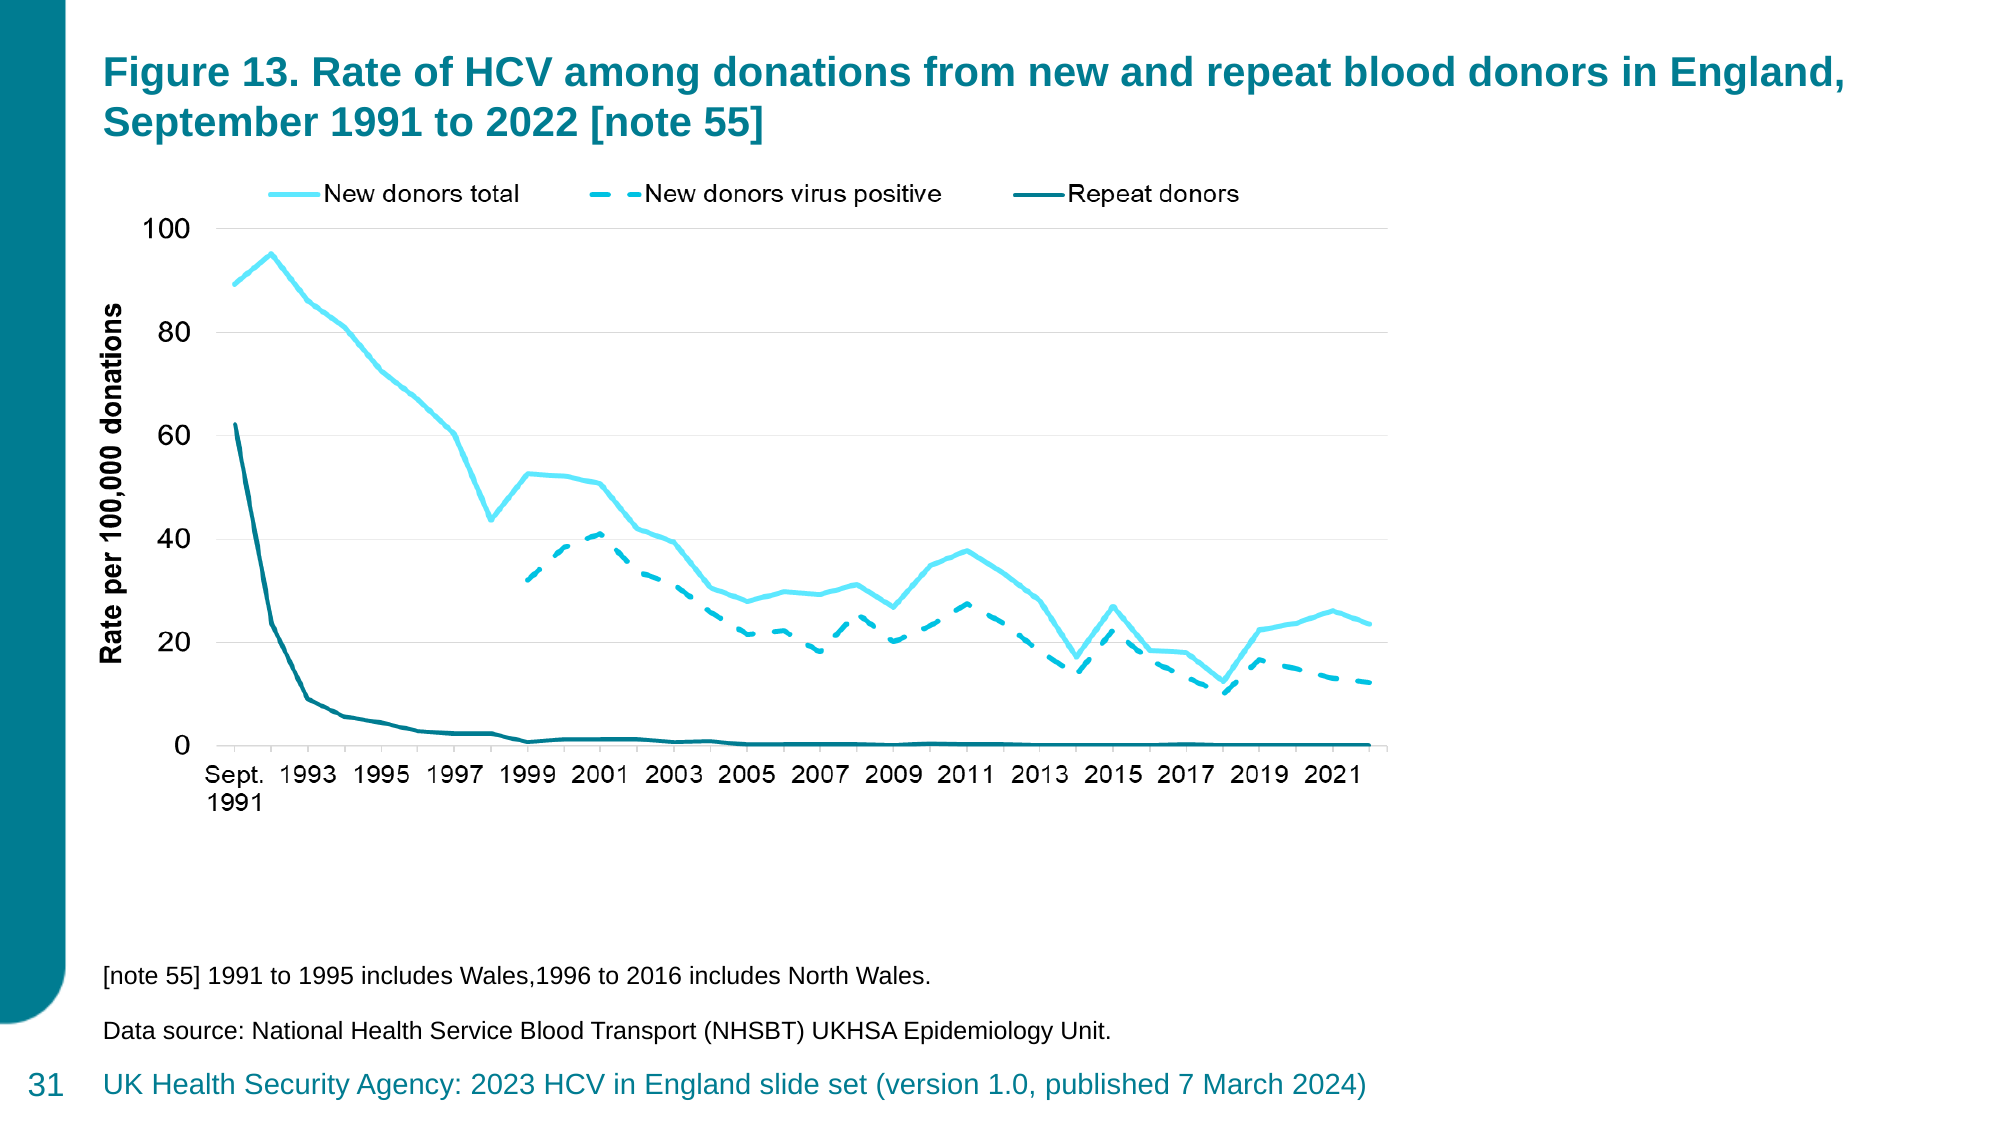

# Figure 13. Rate of HCV among donations from new and repeat blood donors in England, September 1991 to 2022 [note 55]
[note 55] 1991 to 1995 includes Wales,1996 to 2016 includes North Wales.
Data source: National Health Service Blood Transport (NHSBT) UKHSA Epidemiology Unit.
UK Health Security Agency: 2023 HCV in England slide set (version 1.0, published 7 March 2024)
28